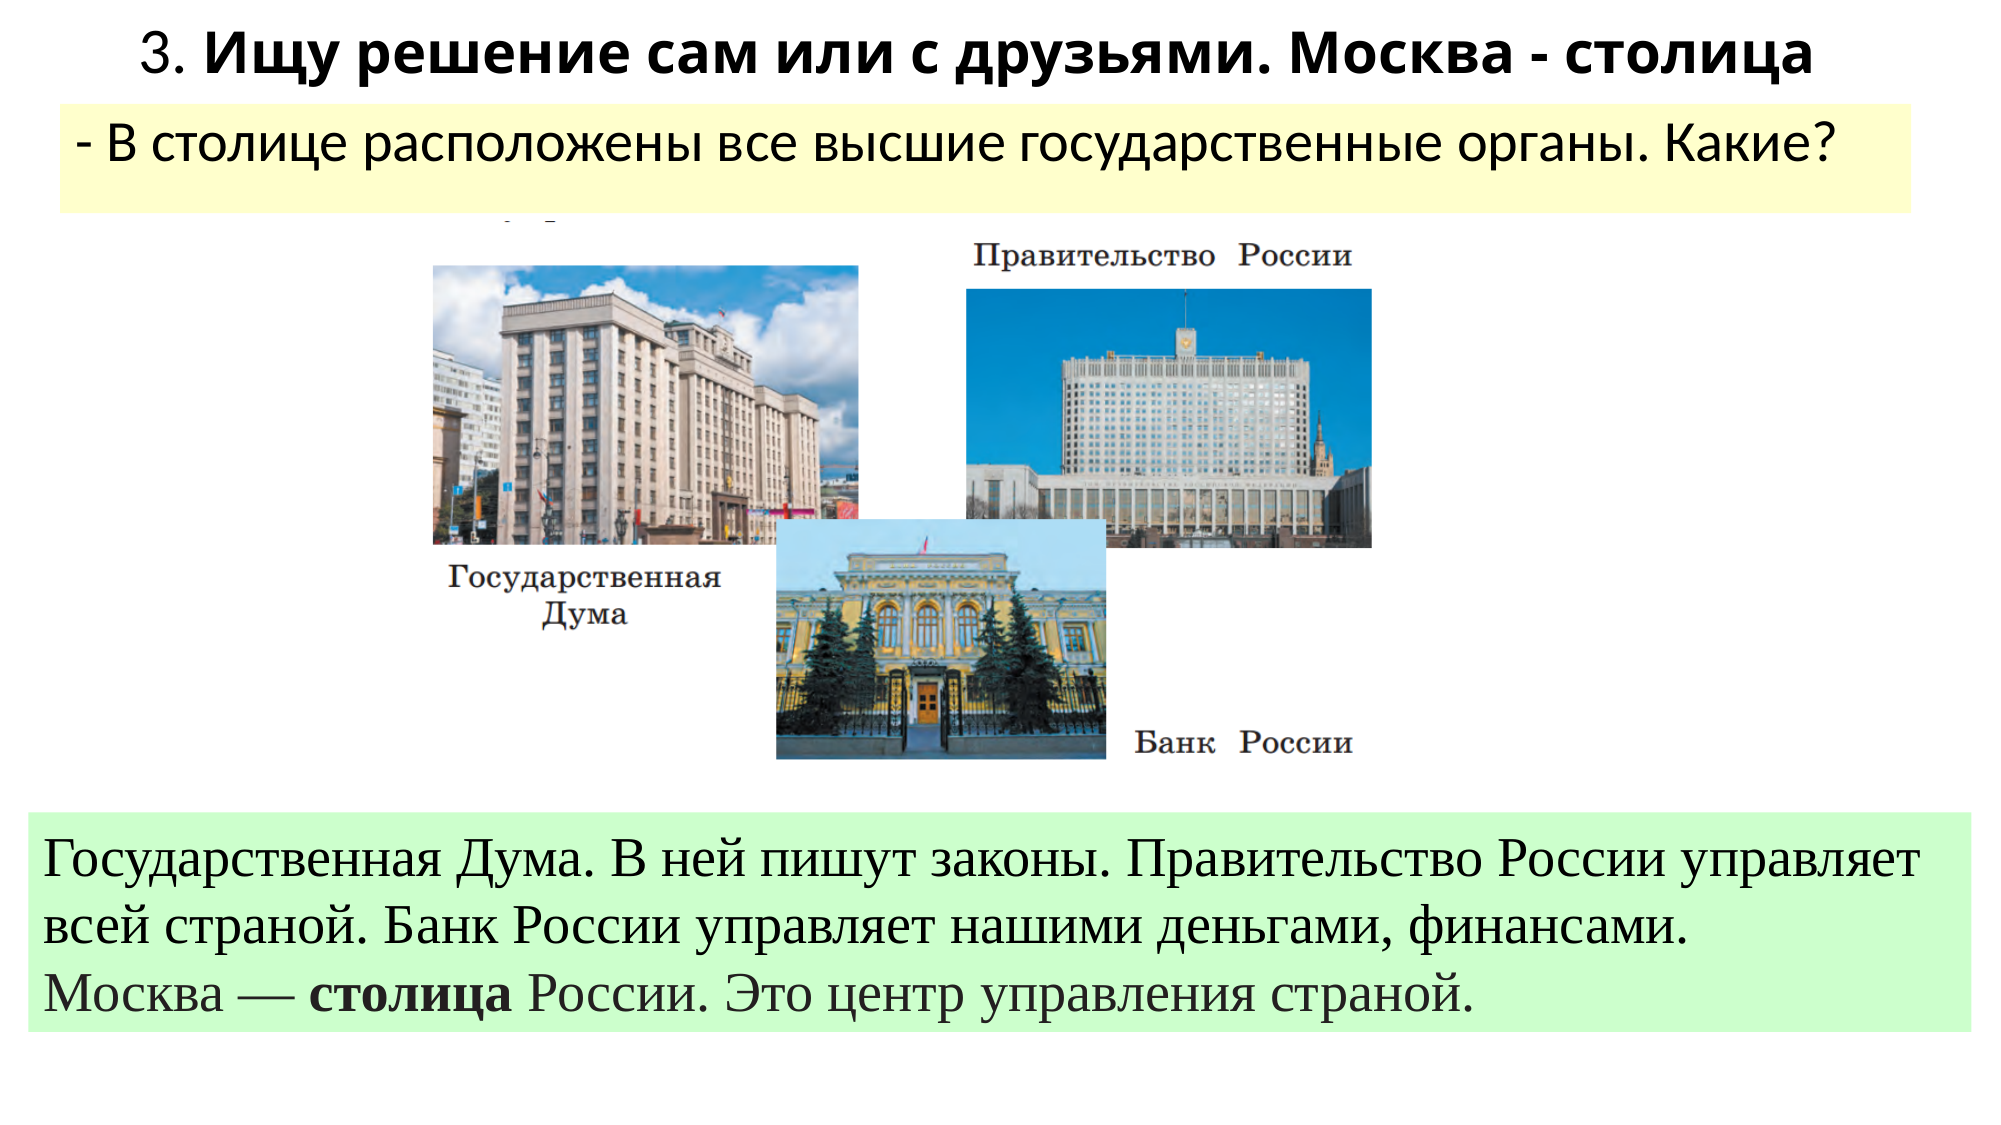

3. Ищу решение сам или с друзьями. Москва - столица
# - В столице расположены все высшие государственные органы. Какие?
Государственная Дума. В ней пишут законы. Правительство России управляет всей страной. Банк России управляет нашими деньгами, финансами.
Москва — столица России. Это центр управления страной.